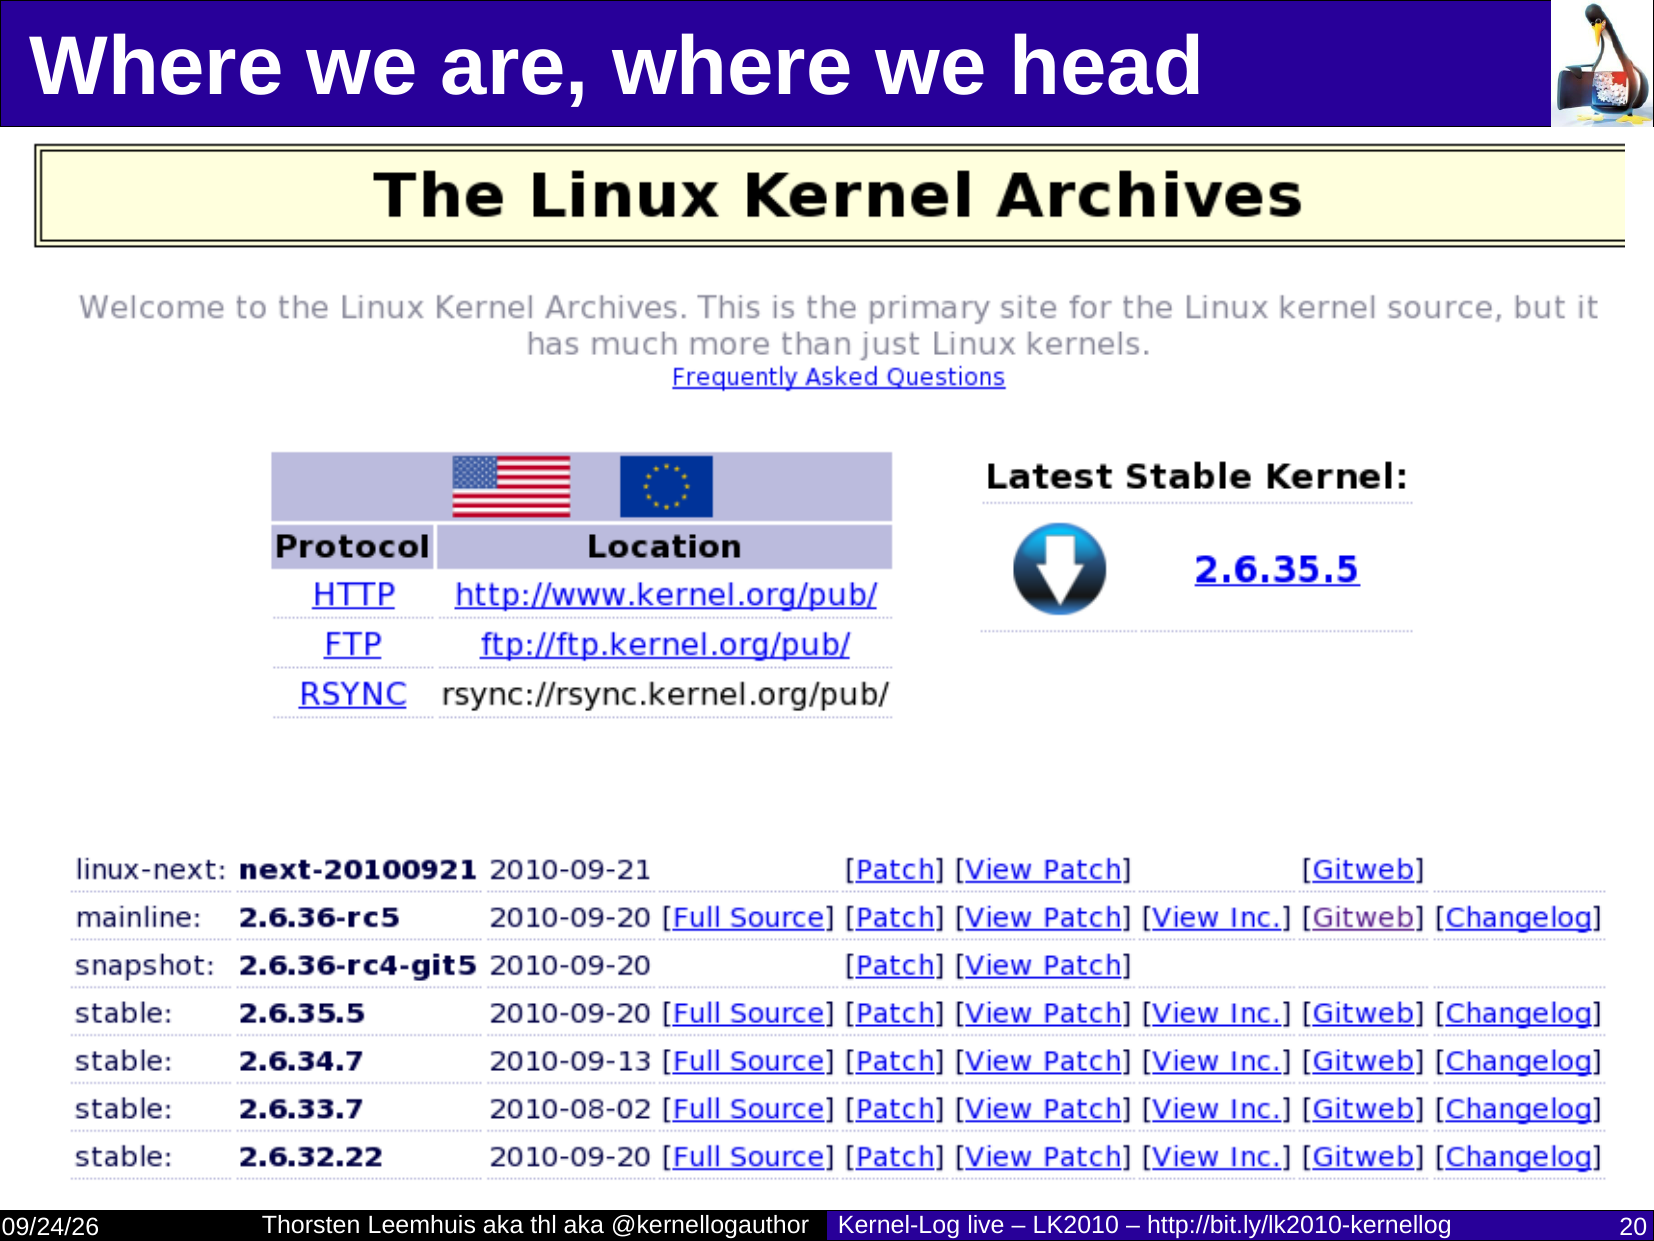

# Where we are, where we head
20